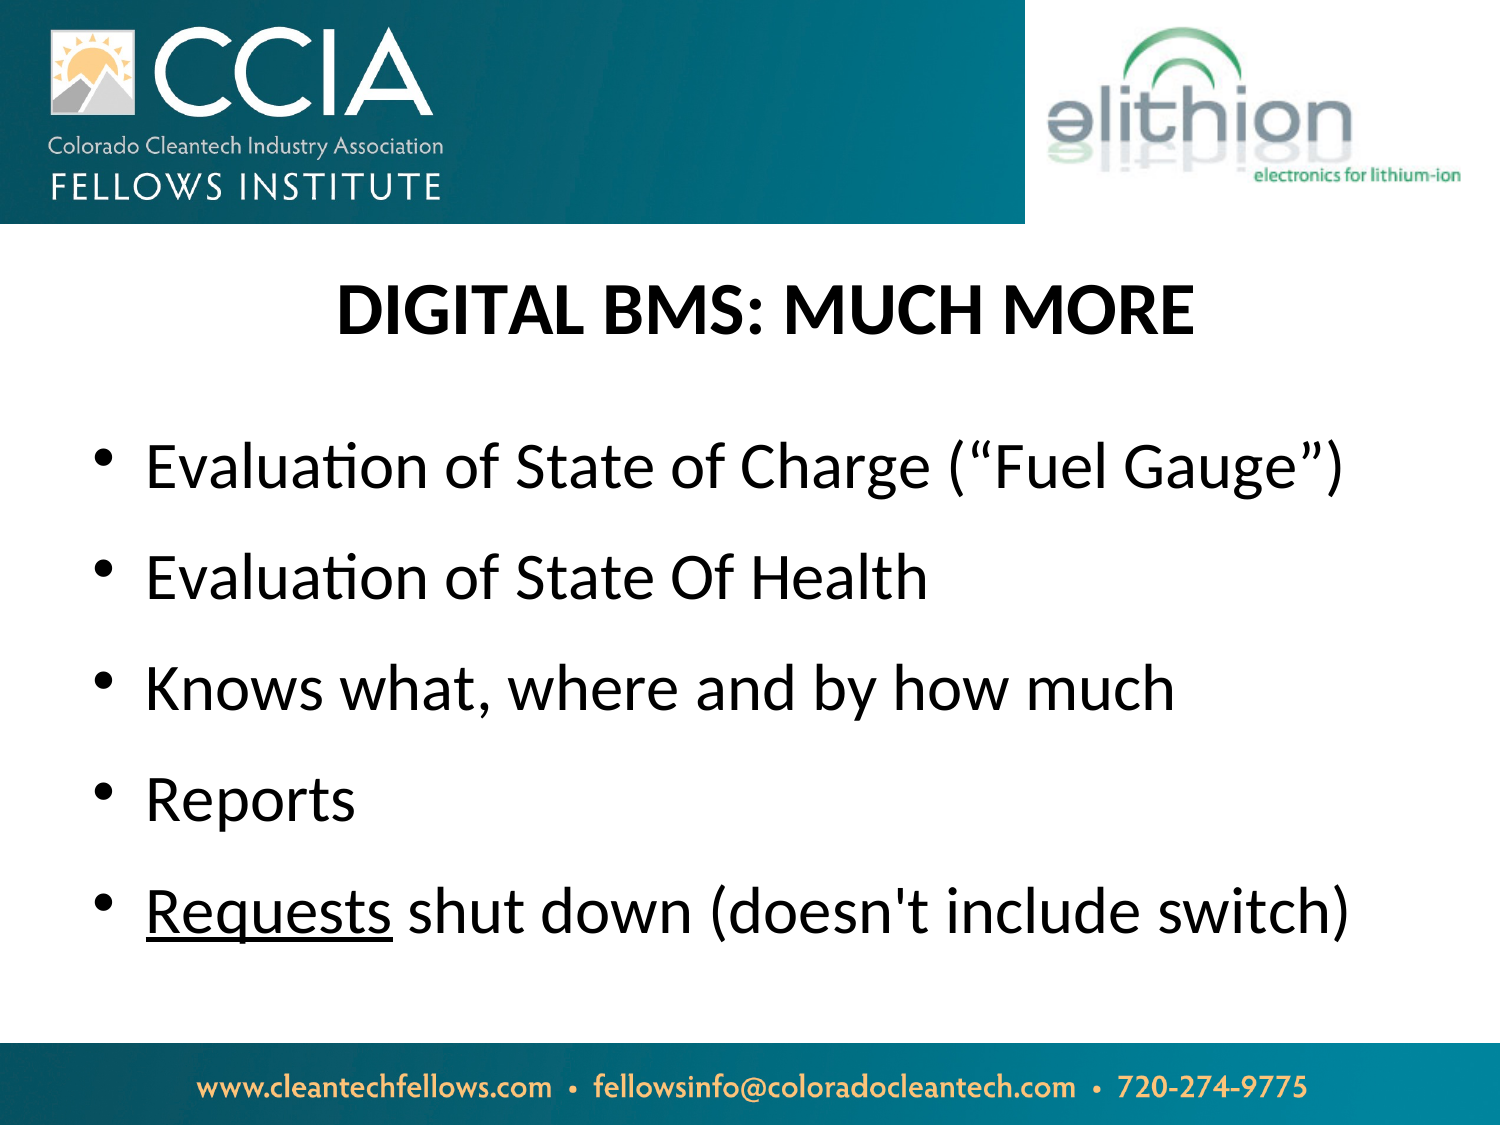

DIGITAL BMS: MUCH MORE
Evaluation of State of Charge (“Fuel Gauge”)
Evaluation of State Of Health
Knows what, where and by how much
Reports
Requests shut down (doesn't include switch)